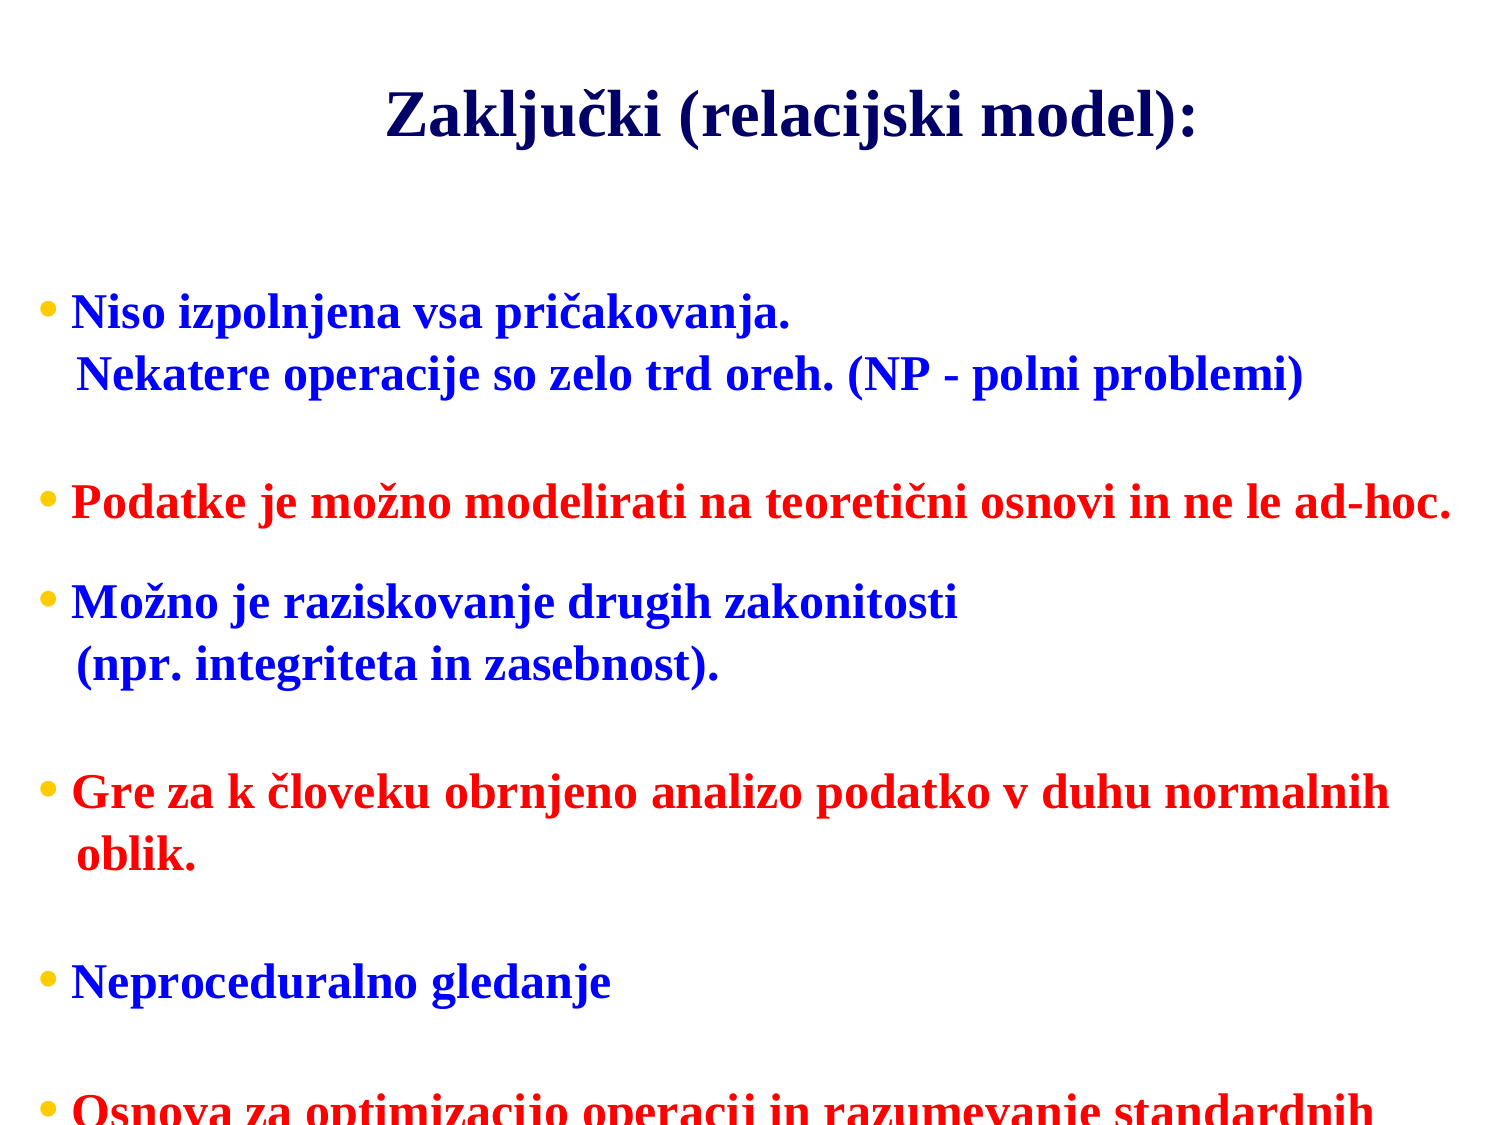

Zaključki (relacijski model):
• Niso izpolnjena vsa pričakovanja.
 Nekatere operacije so zelo trd oreh. (NP - polni problemi)
• Podatke je možno modelirati na teoretični osnovi in ne le ad-hoc.
• Možno je raziskovanje drugih zakonitosti
 (npr. integriteta in zasebnost).
• Gre za k človeku obrnjeno analizo podatko v duhu normalnih
 oblik.
• Neproceduralno gledanje
• Osnova za optimizacijo operacij in razumevanje standardnih
 podatkovnih pristopov v luči sodobnih arhitektur.
FOV, V. Rajkovic
49